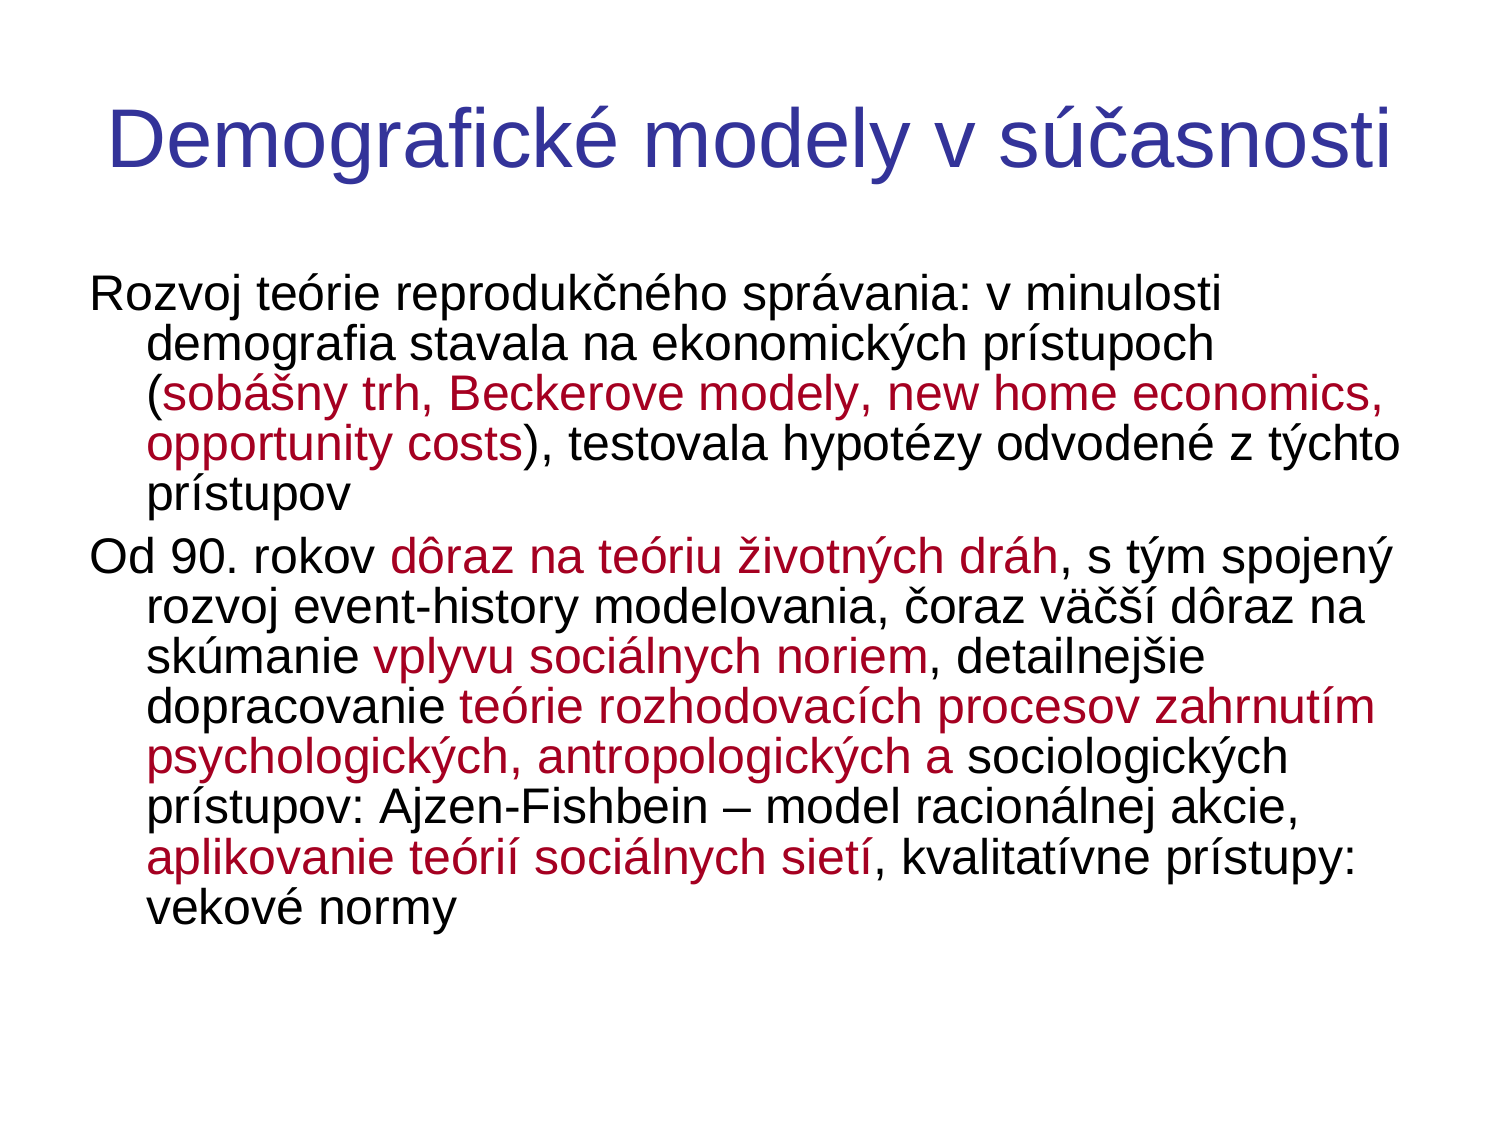

# Demografické modely v súčasnosti
Rozvoj teórie reprodukčného správania: v minulosti demografia stavala na ekonomických prístupoch (sobášny trh, Beckerove modely, new home economics, opportunity costs), testovala hypotézy odvodené z týchto prístupov
Od 90. rokov dôraz na teóriu životných dráh, s tým spojený rozvoj event-history modelovania, čoraz väčší dôraz na skúmanie vplyvu sociálnych noriem, detailnejšie dopracovanie teórie rozhodovacích procesov zahrnutím psychologických, antropologických a sociologických prístupov: Ajzen-Fishbein – model racionálnej akcie, aplikovanie teórií sociálnych sietí, kvalitatívne prístupy: vekové normy